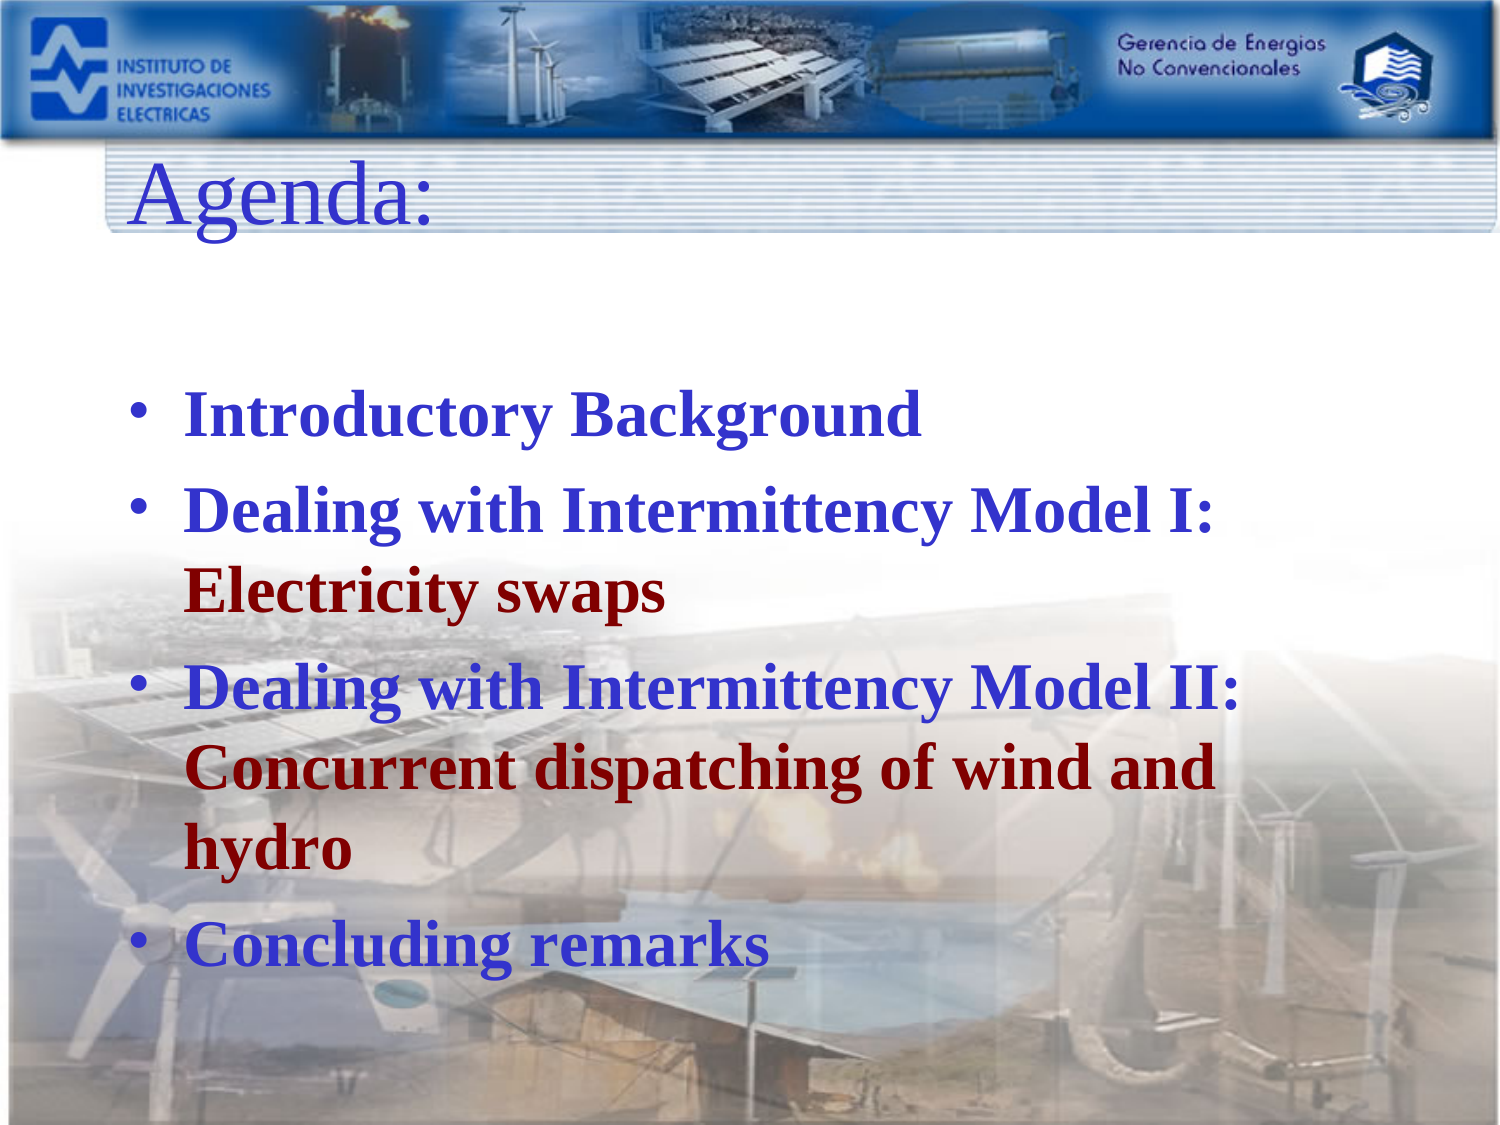

# Agenda:
Introductory Background
Dealing with Intermittency Model I: Electricity swaps
Dealing with Intermittency Model II: Concurrent dispatching of wind and hydro
Concluding remarks